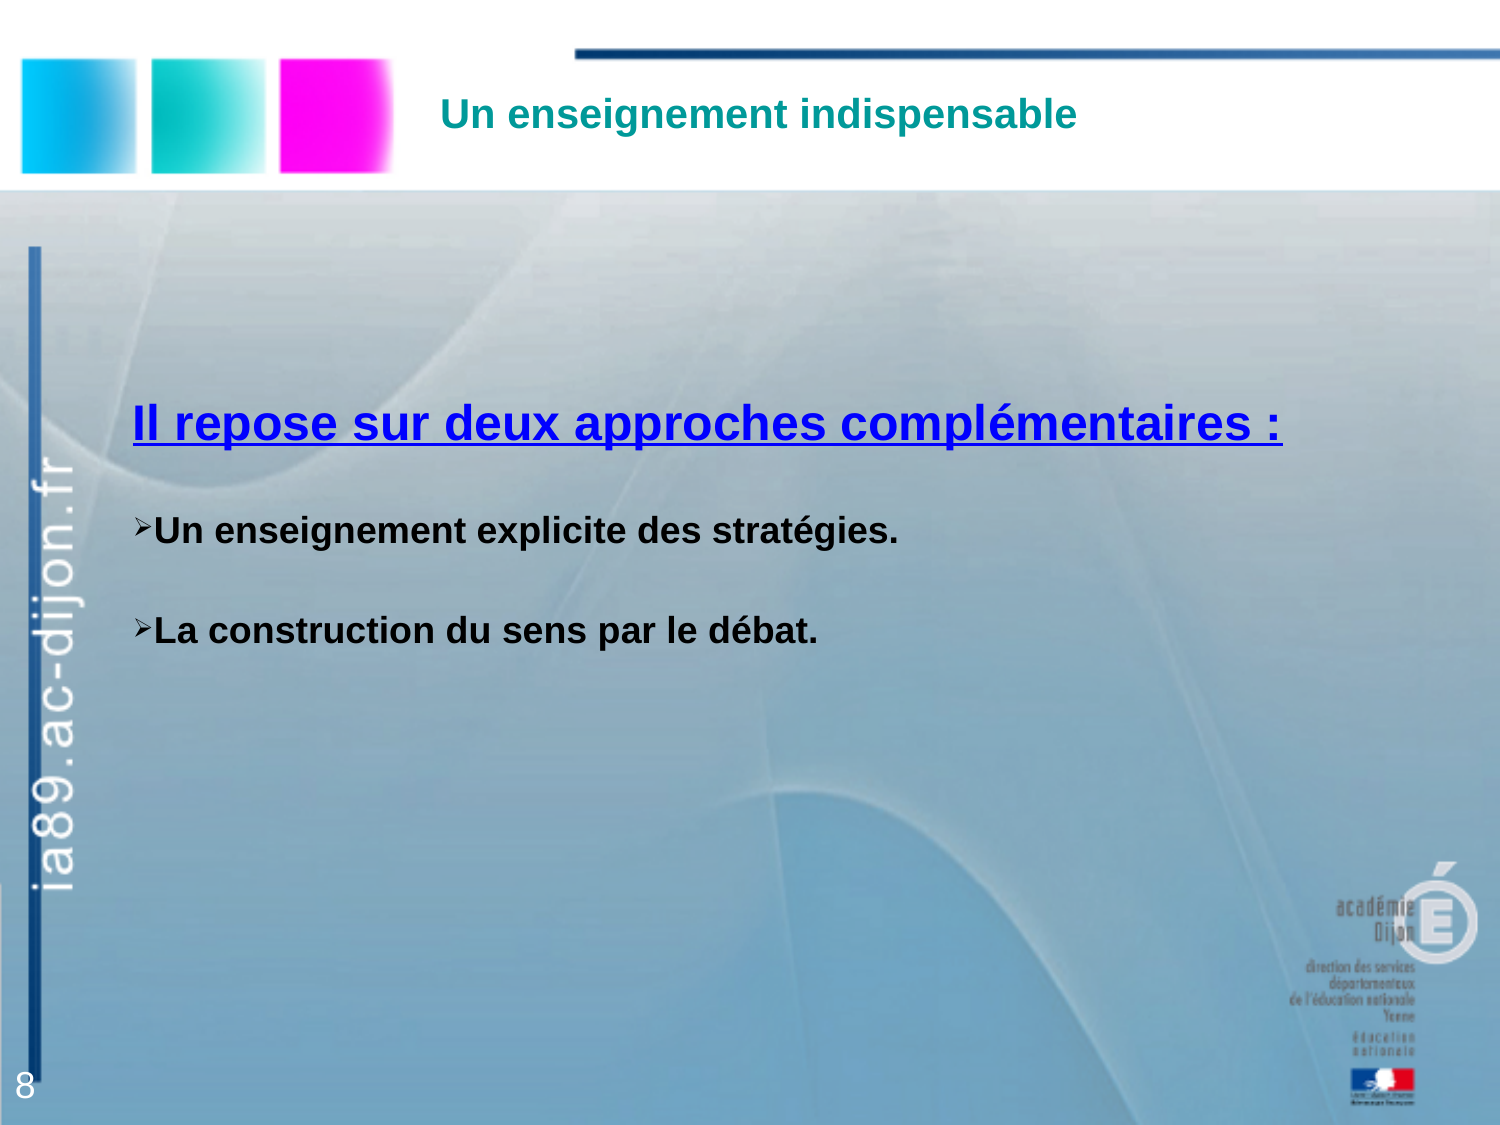

# Un enseignement indispensable
Il repose sur deux approches complémentaires :
Un enseignement explicite des stratégies.
La construction du sens par le débat.